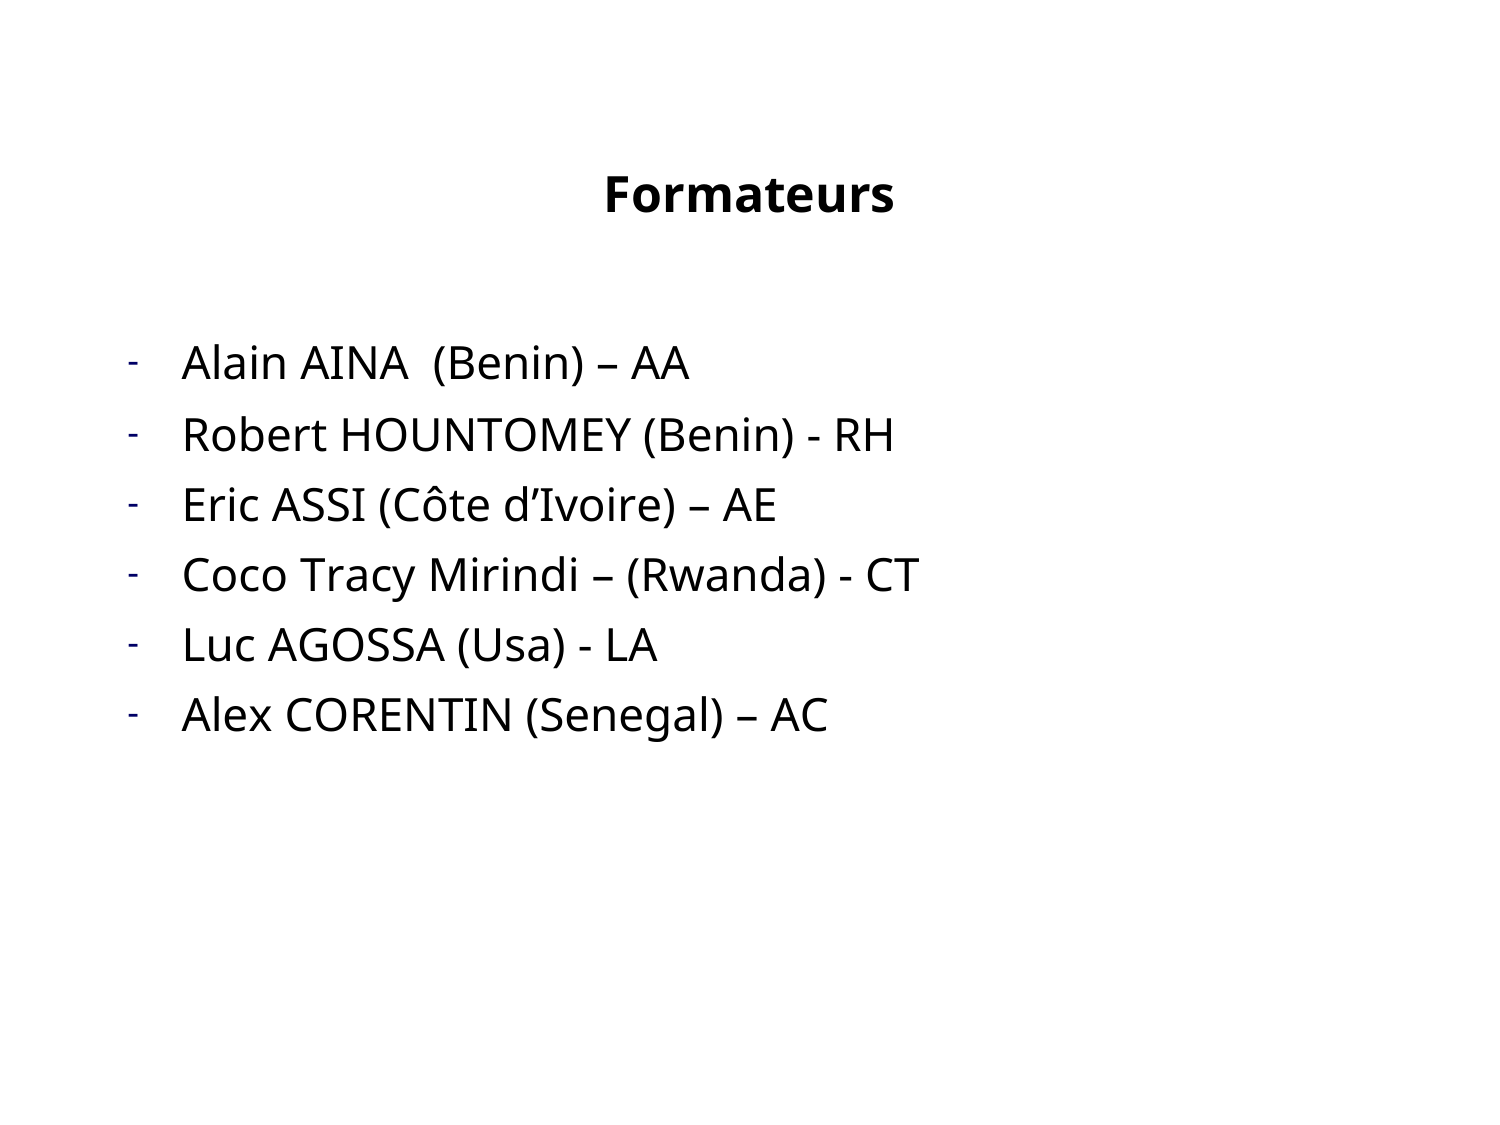

# Formateurs
Alain AINA (Benin) – AA
Robert HOUNTOMEY (Benin) - RH
Eric ASSI (Côte d’Ivoire) – AE
Coco Tracy Mirindi – (Rwanda) - CT
Luc AGOSSA (Usa) - LA
Alex CORENTIN (Senegal) – AC